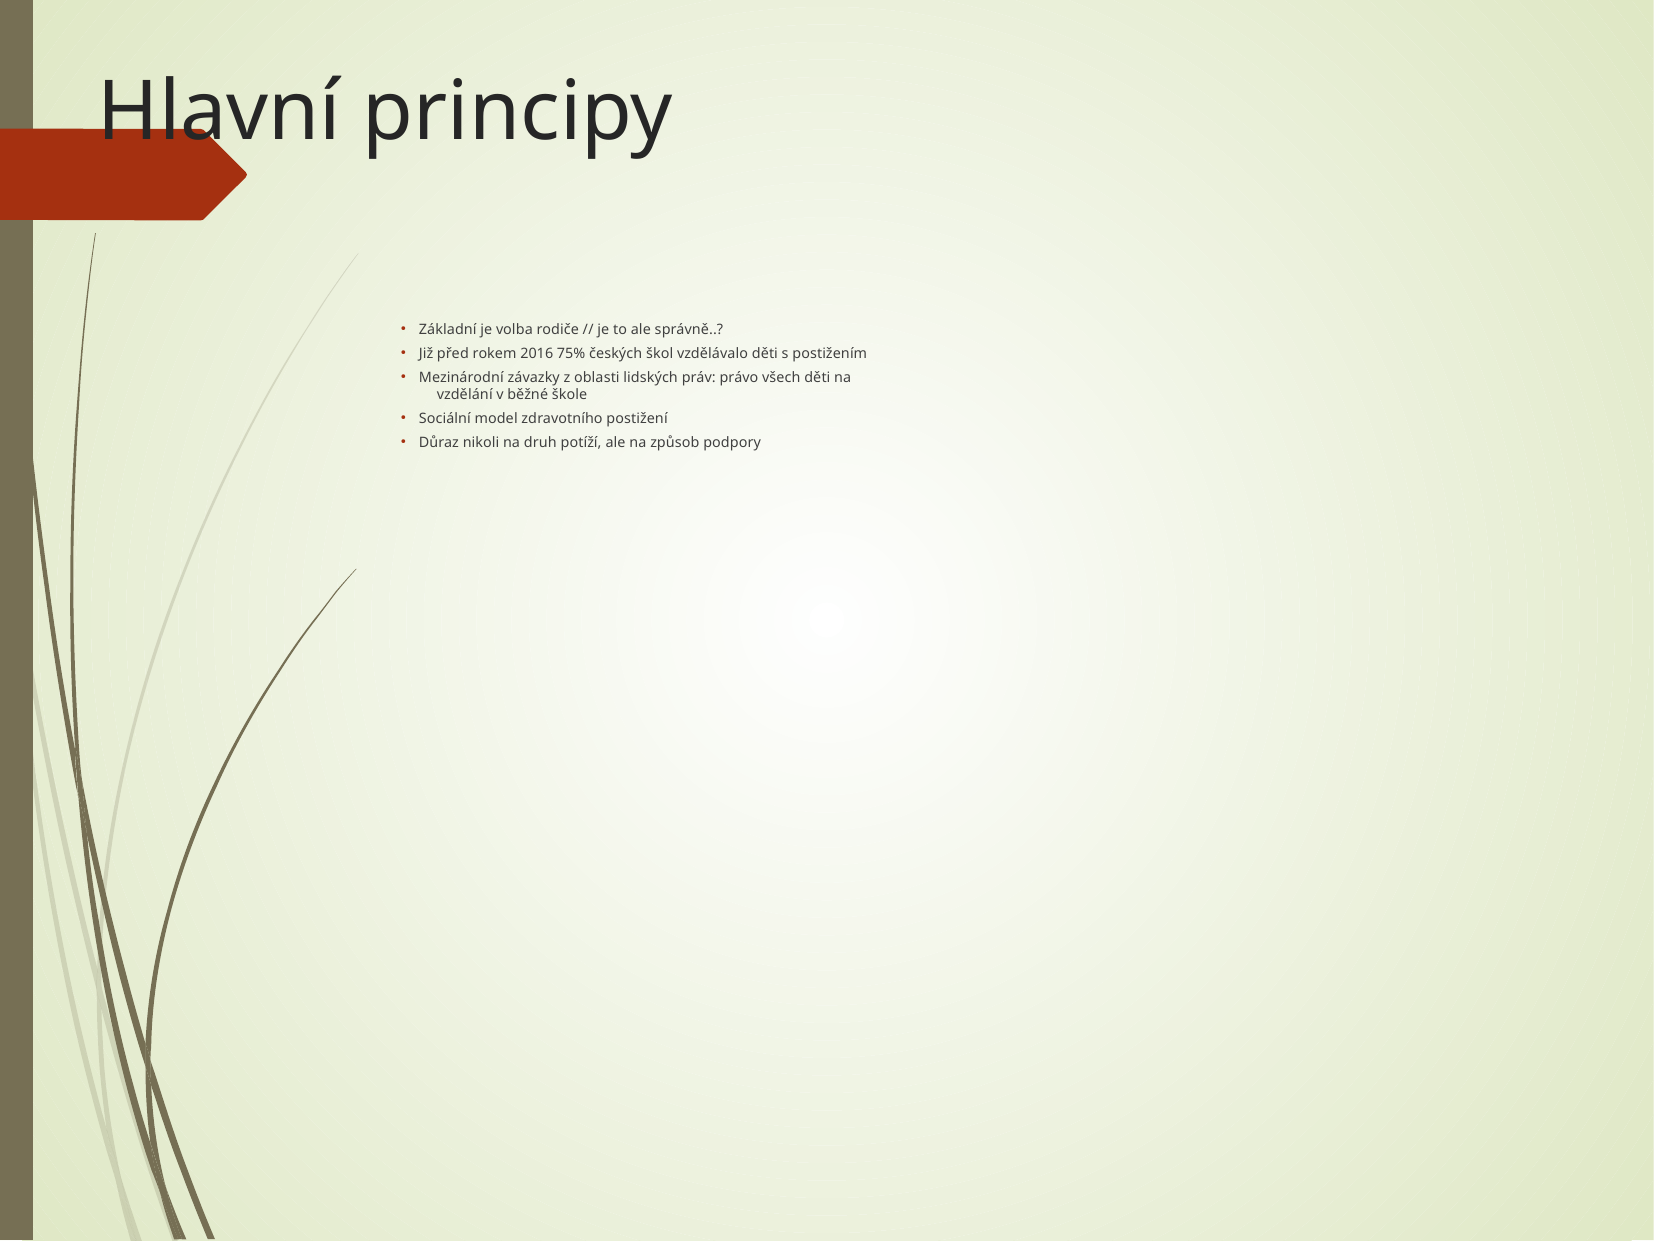

# Hlavní principy
Základní je volba rodiče // je to ale správně..?
Již před rokem 2016 75% českých škol vzdělávalo děti s postižením
Mezinárodní závazky z oblasti lidských práv: právo všech děti na vzdělání v běžné škole
Sociální model zdravotního postižení
Důraz nikoli na druh potíží, ale na způsob podpory